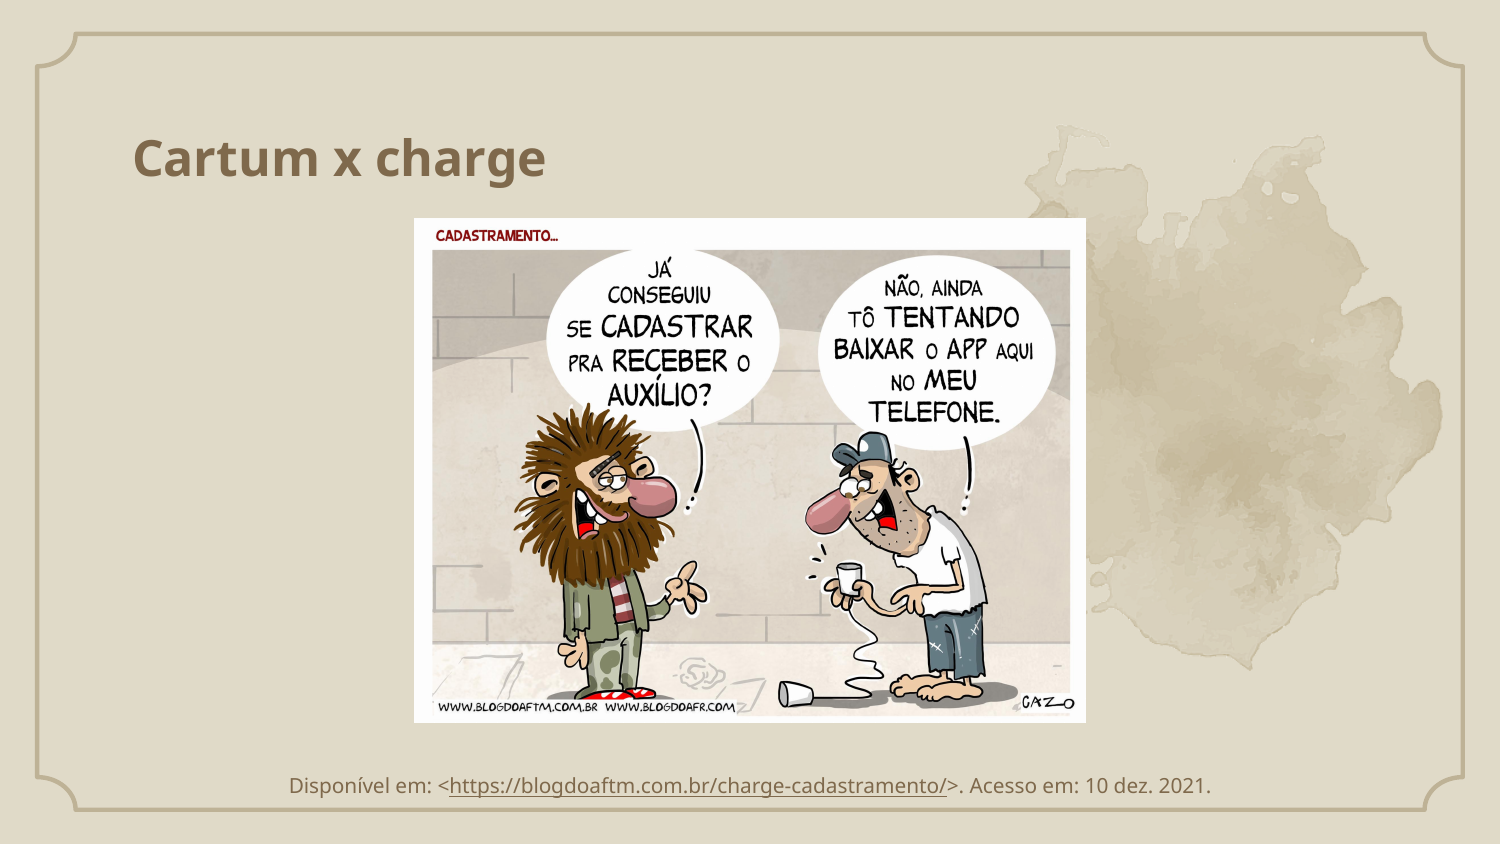

Cartum x charge
#
Disponível em: <https://blogdoaftm.com.br/charge-cadastramento/>. Acesso em: 10 dez. 2021.